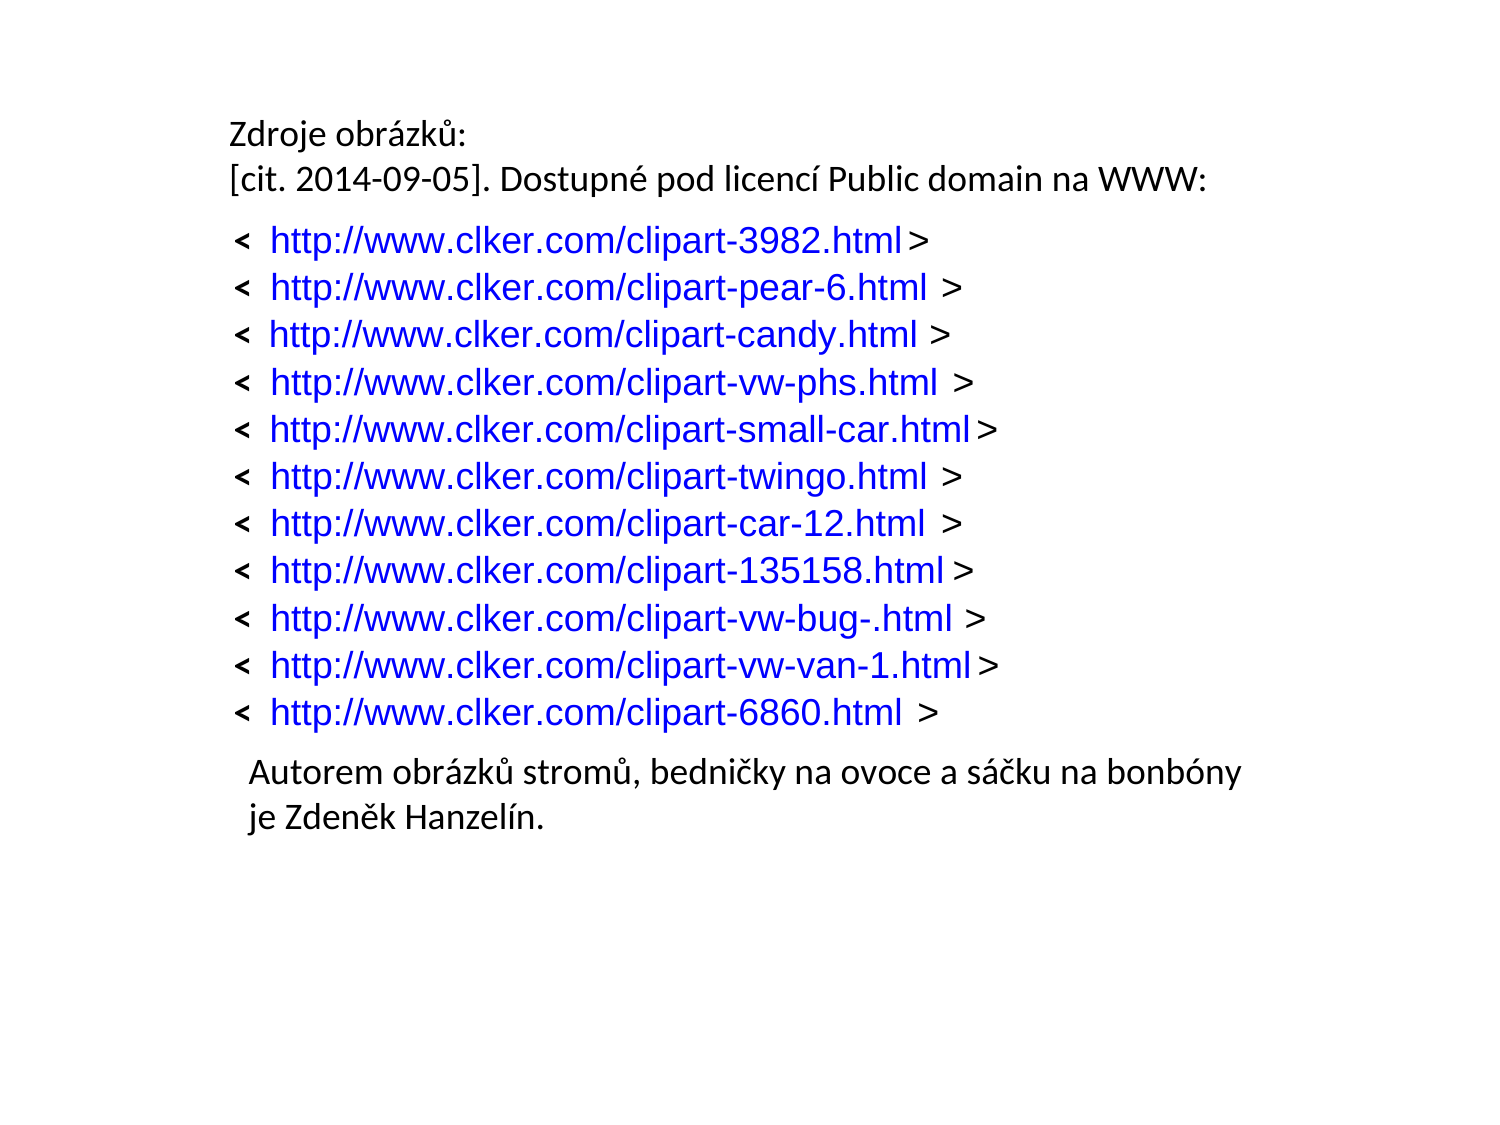

Zdroje obrázků:
[cit. 2014-09-05]. Dostupné pod licencí Public domain na WWW:
<
http://www.clker.com/clipart-3982.html
 >
<
http://www.clker.com/clipart-pear-6.html
 >
<
http://www.clker.com/clipart-candy.html
 >
<
http://www.clker.com/clipart-vw-phs.html
 >
<
http://www.clker.com/clipart-small-car.html
 >
<
http://www.clker.com/clipart-twingo.html
 >
<
http://www.clker.com/clipart-car-12.html
 >
<
http://www.clker.com/clipart-135158.html
 >
<
http://www.clker.com/clipart-vw-bug-.html
 >
<
http://www.clker.com/clipart-vw-van-1.html
>
<
http://www.clker.com/clipart-6860.html
 >
Autorem obrázků stromů, bedničky na ovoce a sáčku na bonbóny
je Zdeněk Hanzelín.